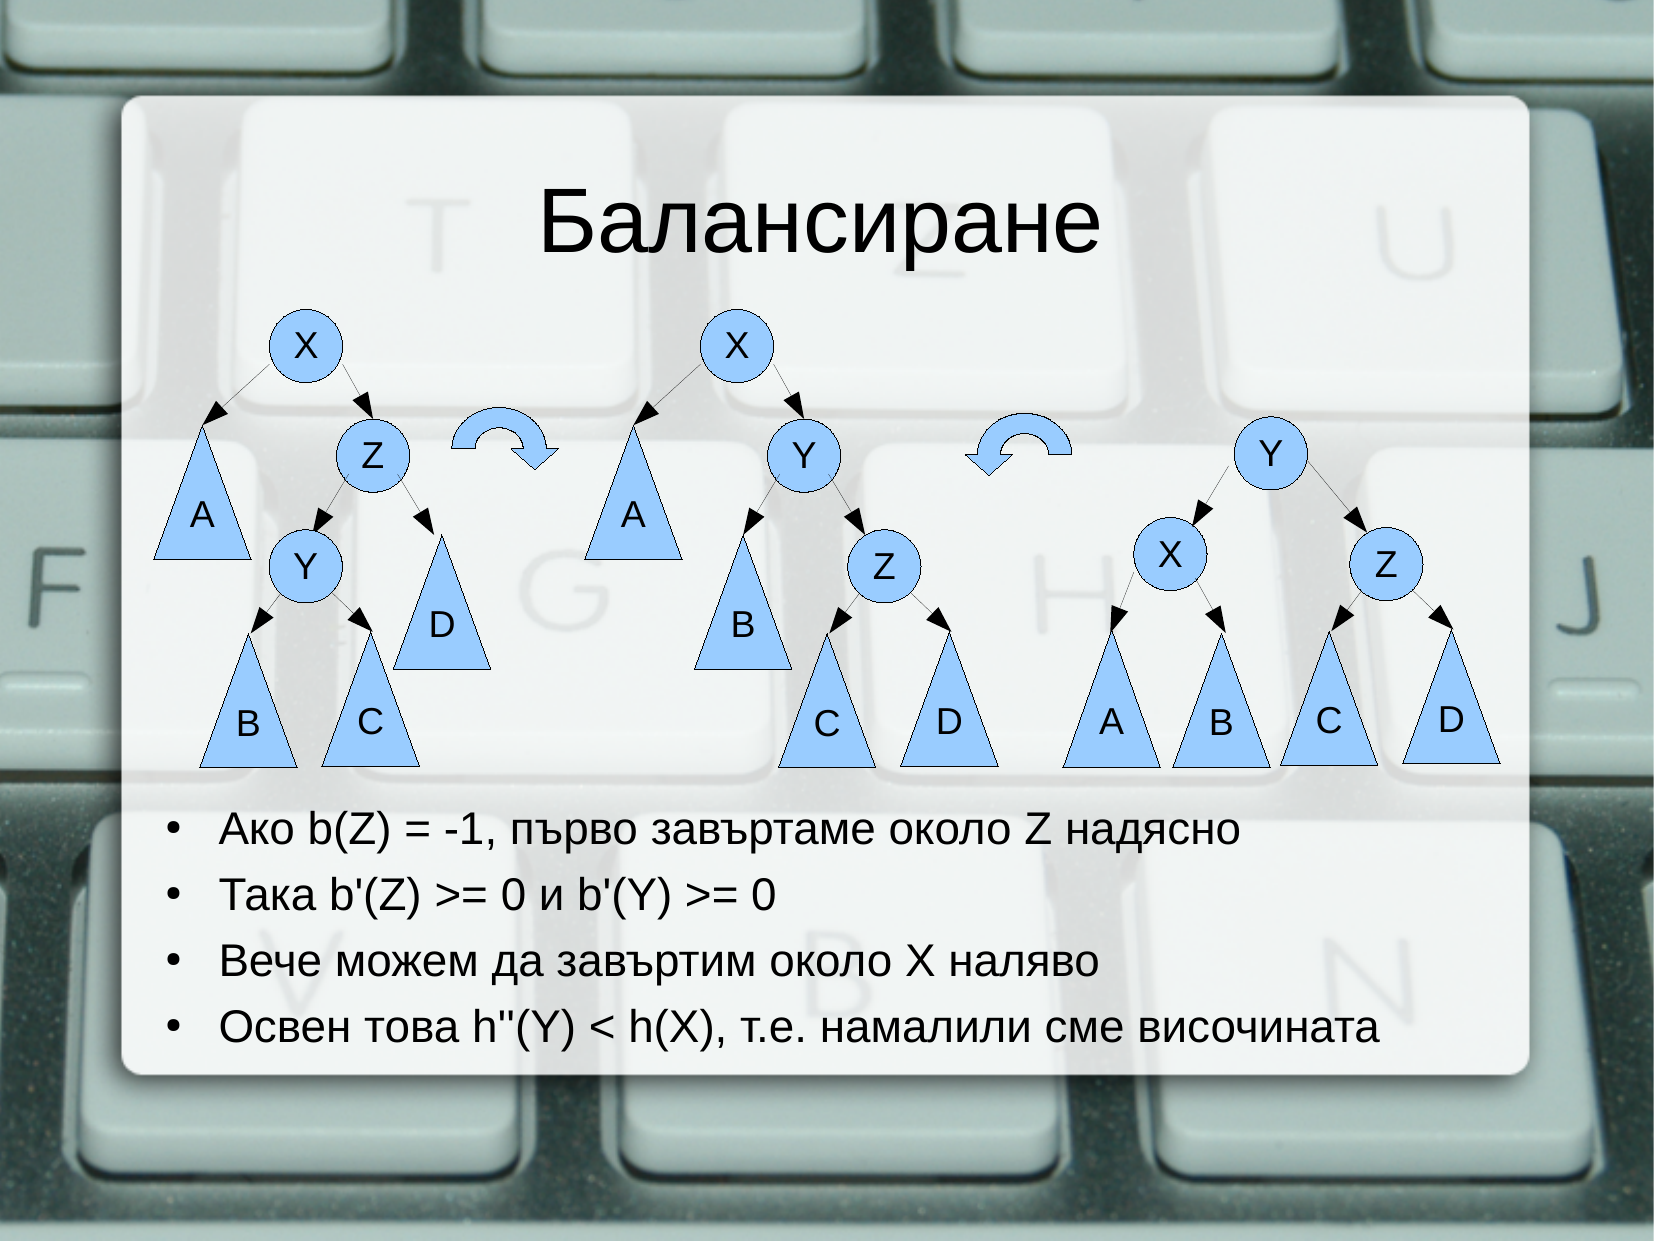

# Балансиране
X
X
Y
Z
Y
A
A
X
Z
Y
Z
D
B
D
A
C
C
D
B
B
C
Ако b(Z) = -1, първо завъртаме около Z надясно
Така b'(Z) >= 0 и b'(Y) >= 0
Вече можем да завъртим около X наляво
Освен това h''(Y) < h(X), т.е. намалили сме височината